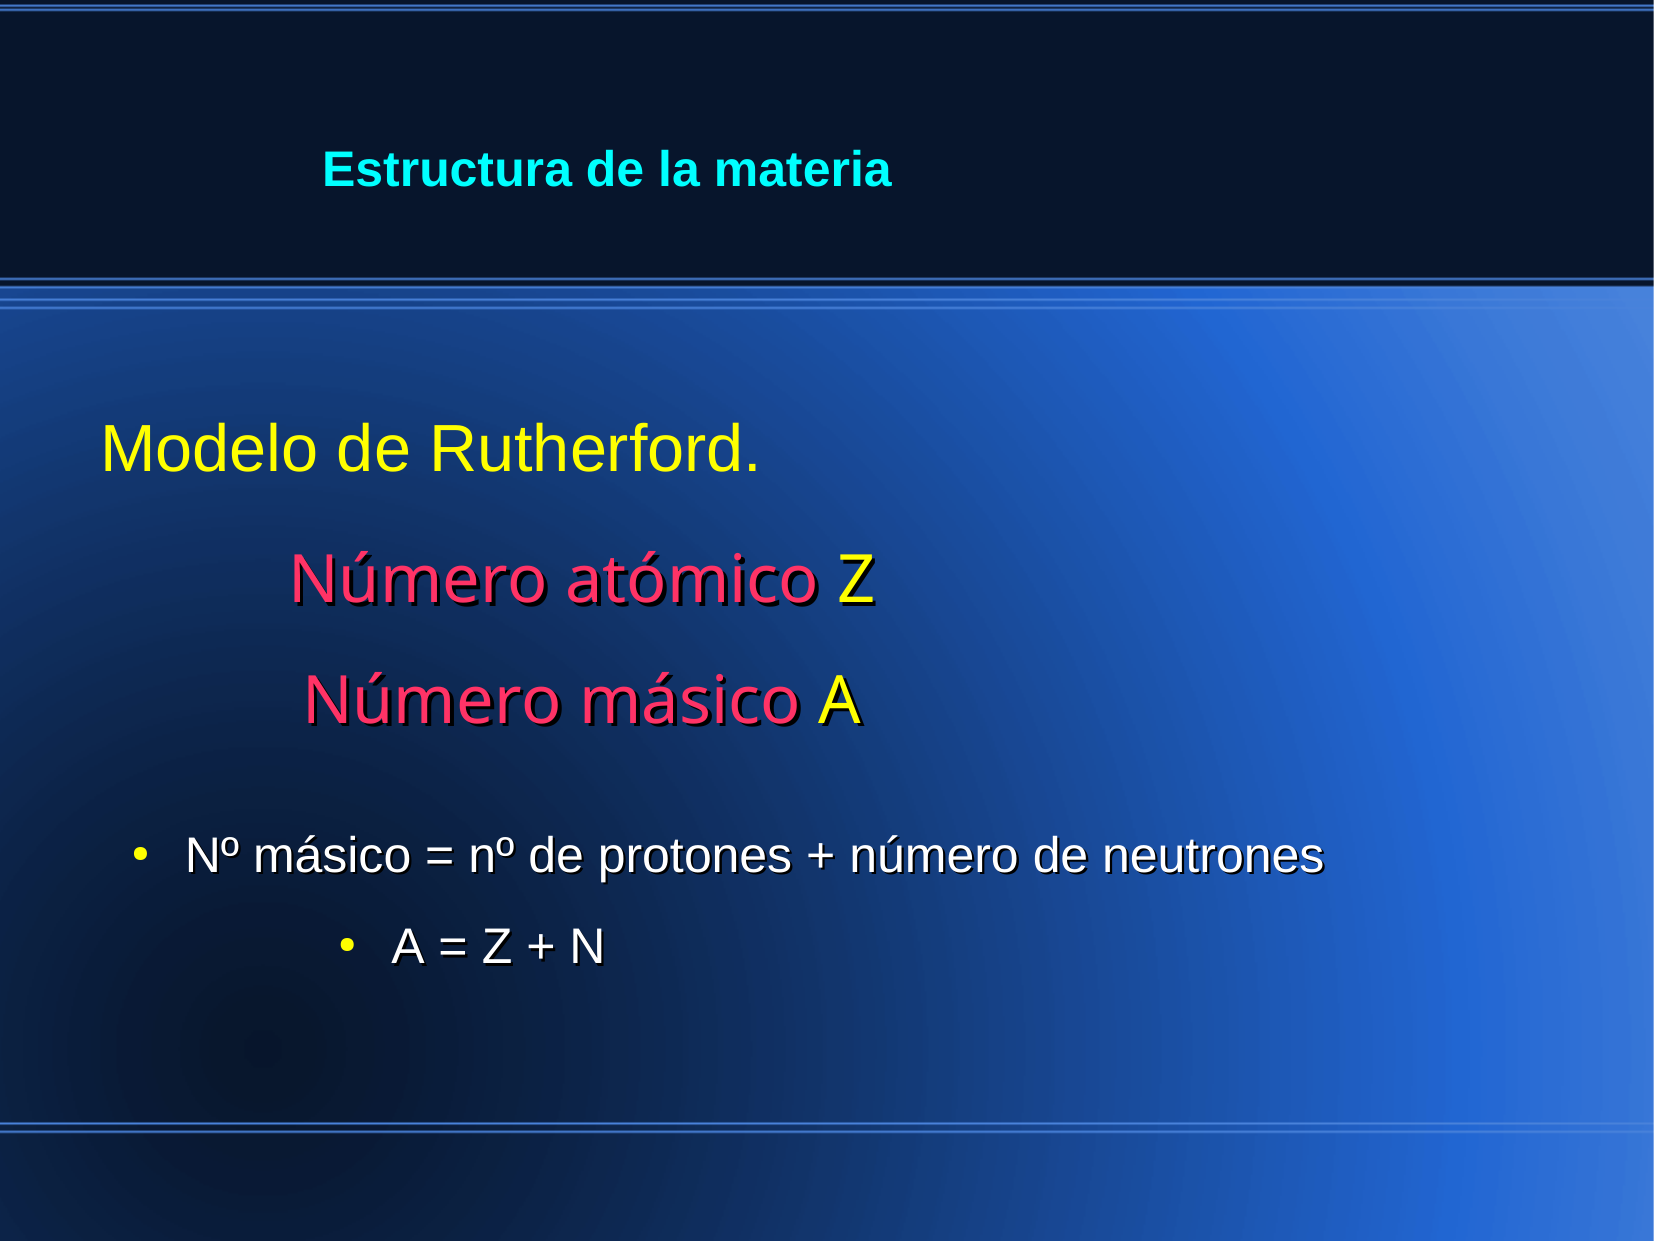

Estructura de la materia
# Modelo de Rutherford.
Número atómico Z
Número másico A
Nº másico = nº de protones + número de neutrones
A = Z + N